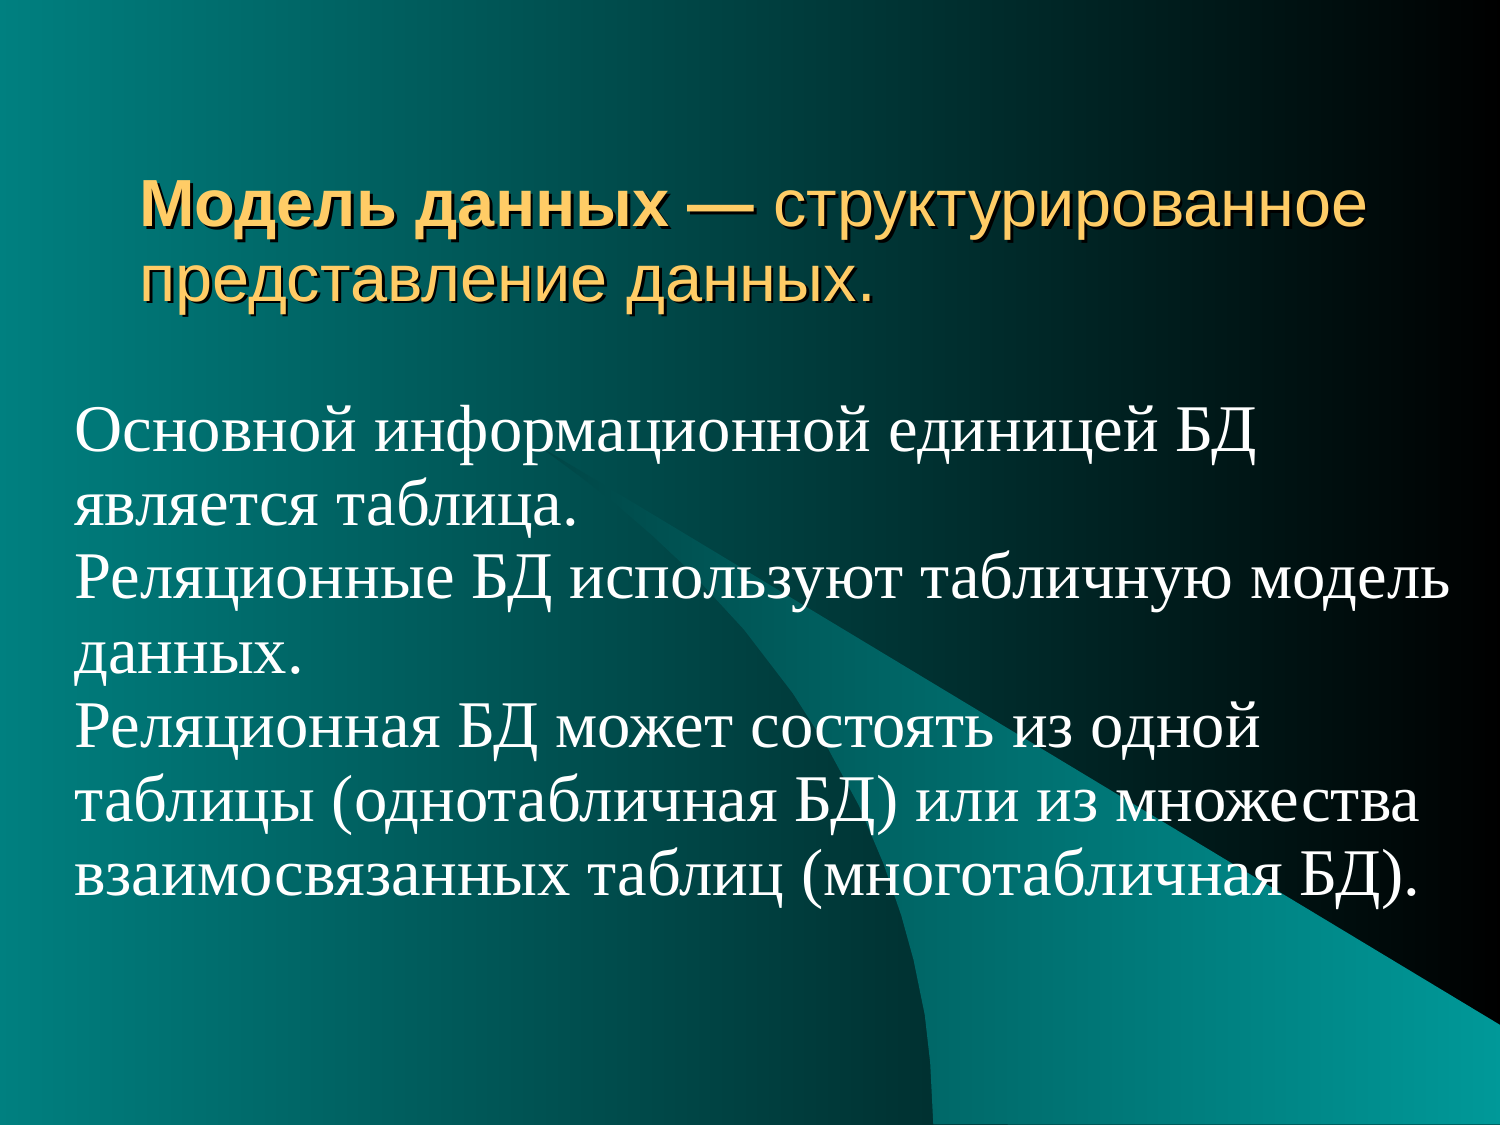

# Модель данных — структурированное представление данных.
Основной информационной единицей БД является таблица.
Реляционные БД используют табличную модель данных.
Реляционная БД может состоять из одной таблицы (однотабличная БД) или из множества взаимосвязанных таблиц (многотабличная БД).